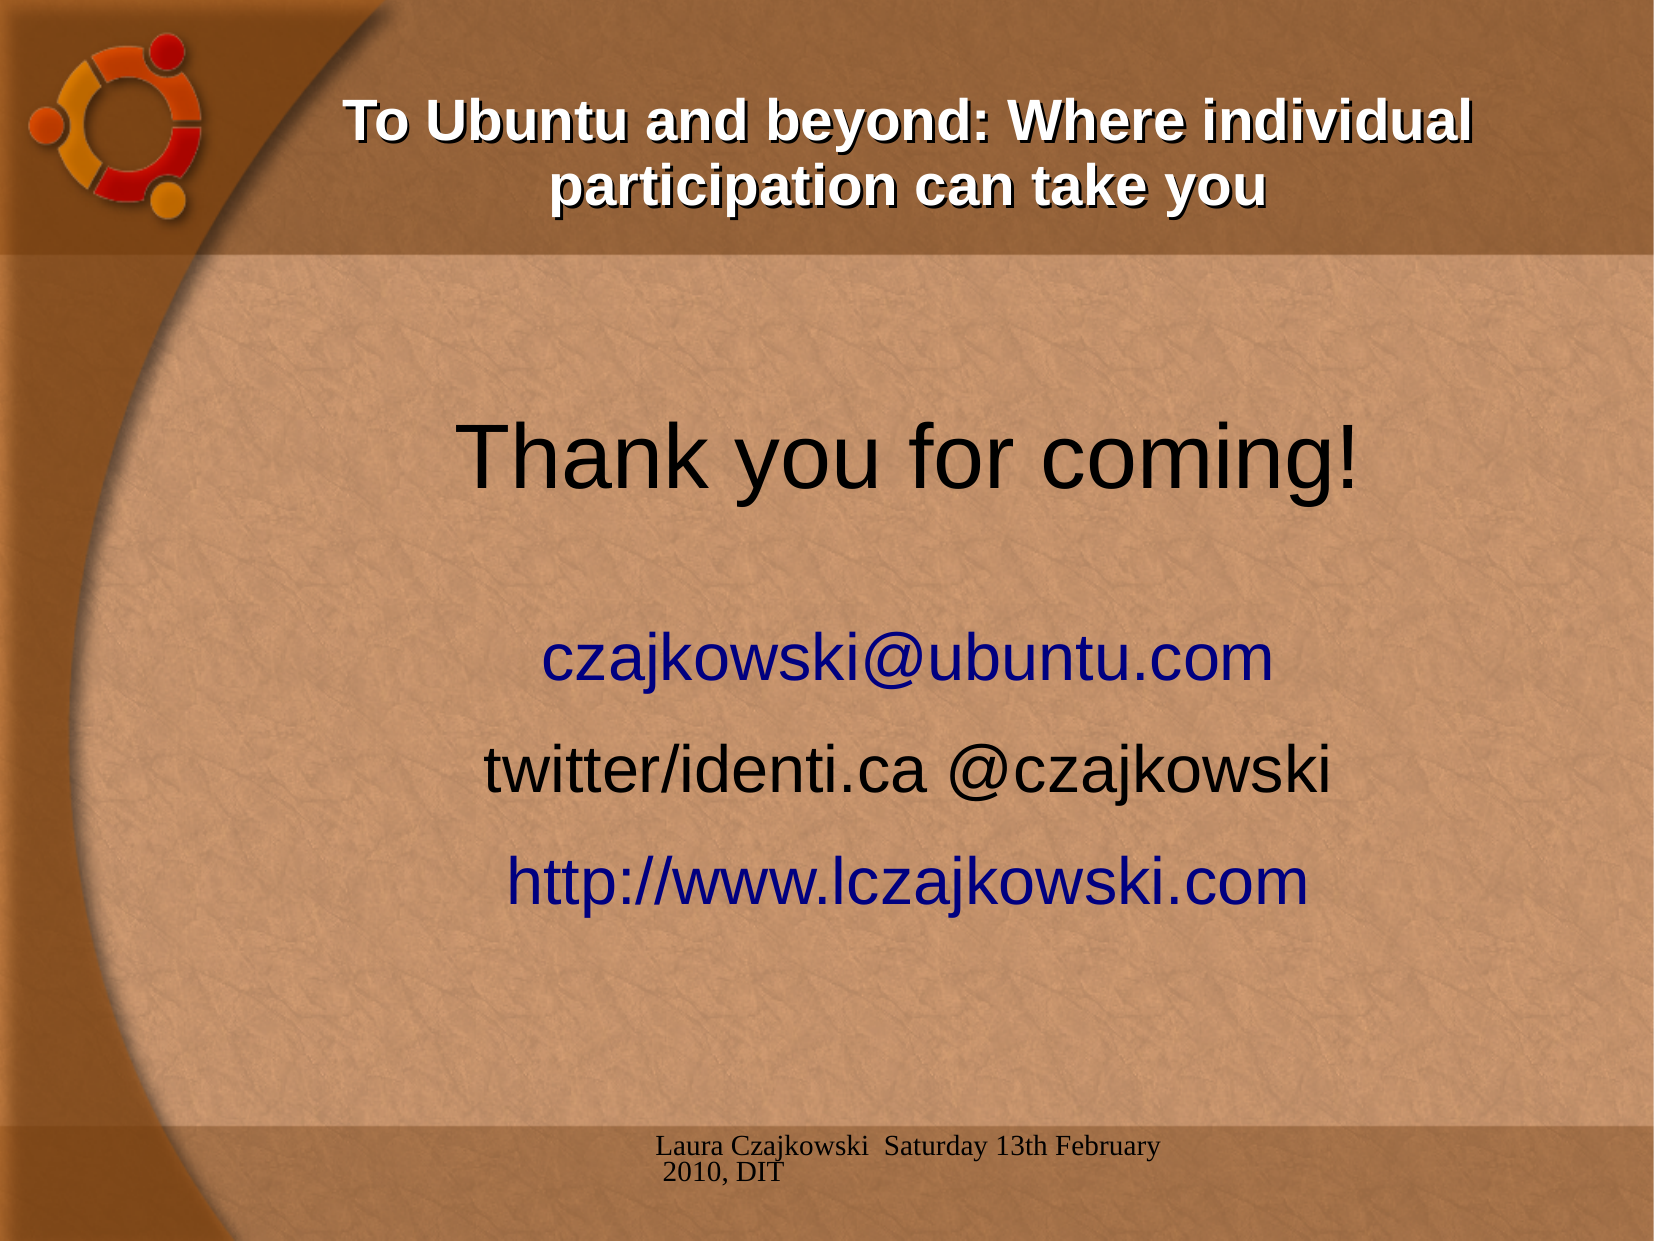

# To Ubuntu and beyond: Where individual participation can take you
Thank you for coming!
czajkowski@ubuntu.com
twitter/identi.ca @czajkowski
http://www.lczajkowski.com
Laura Czajkowski Saturday 13th February 2010, DIT